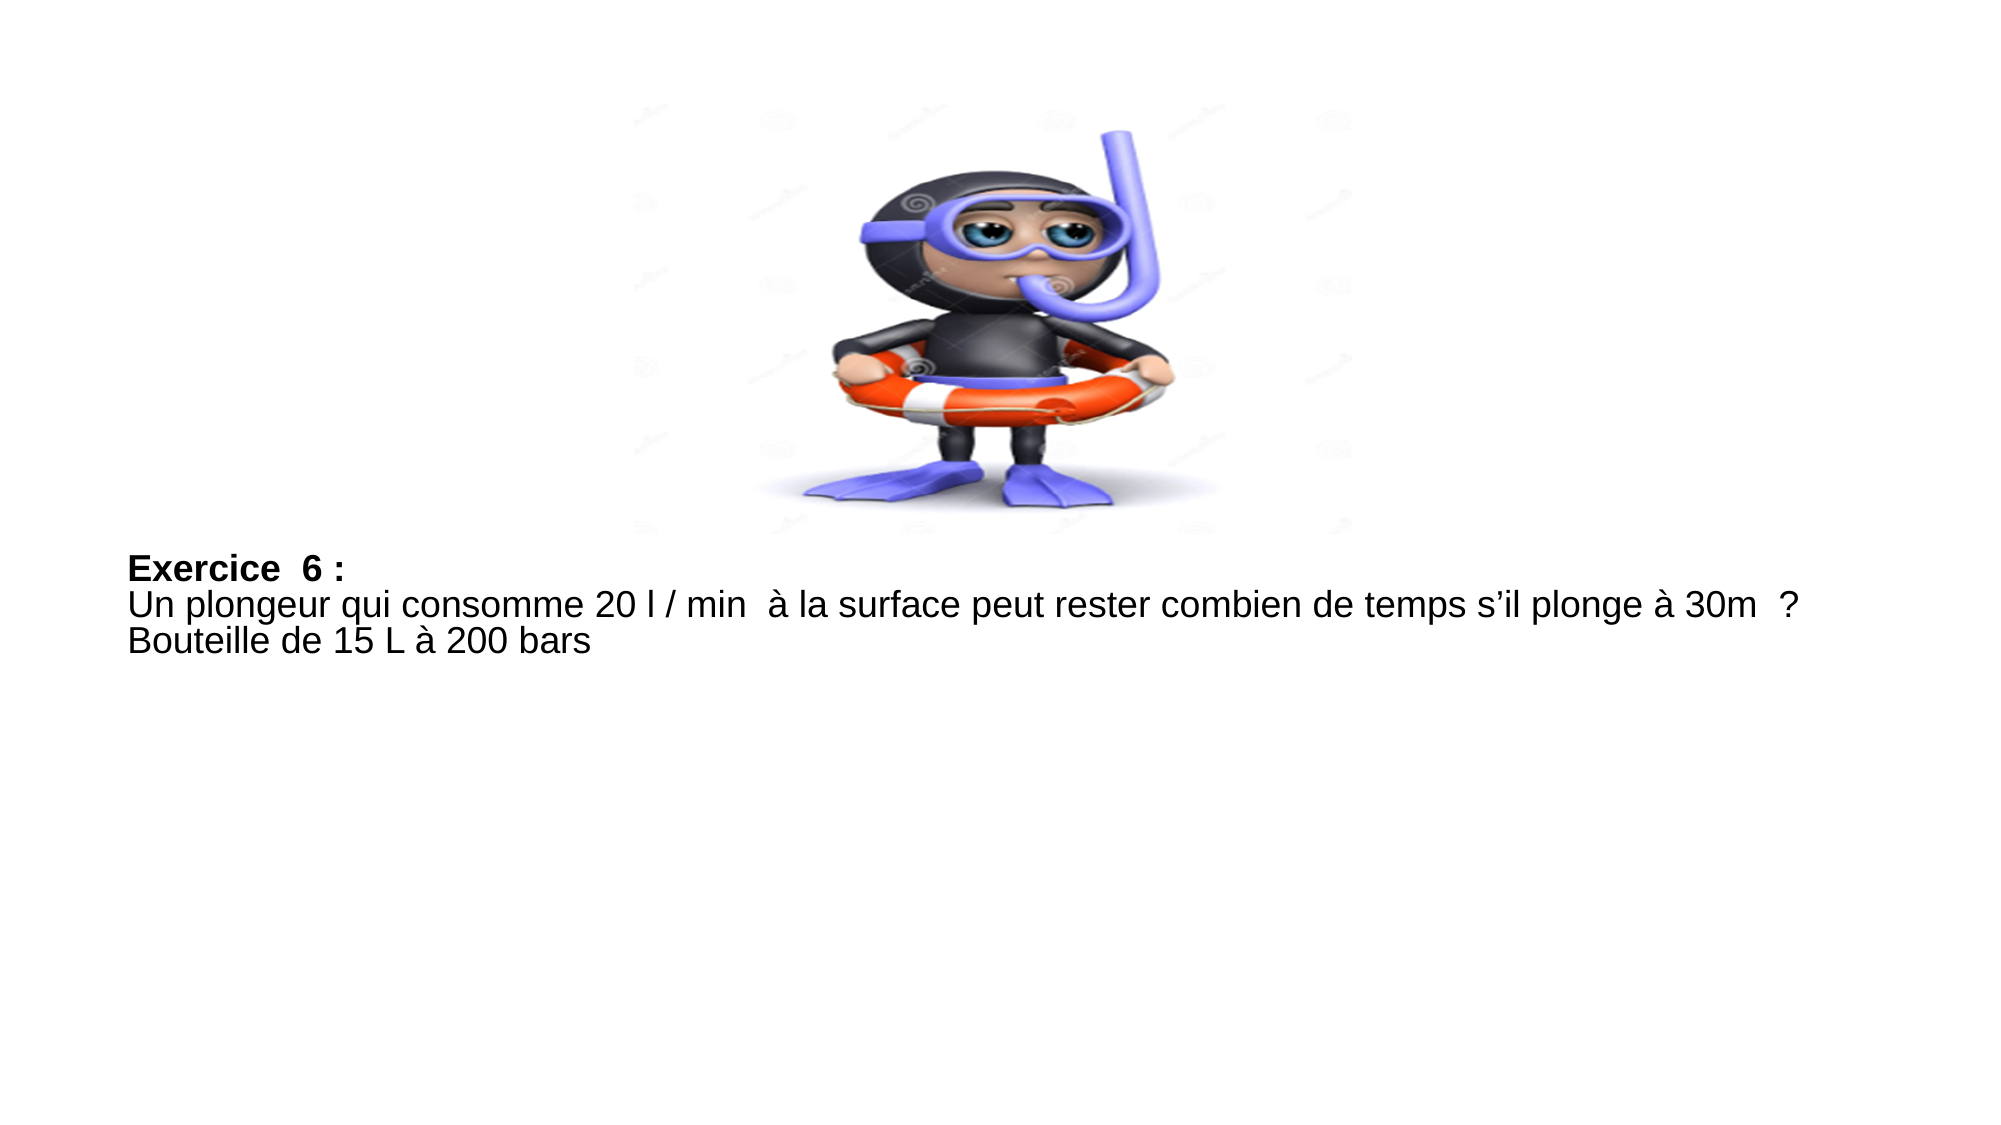

Exercice 6 :
Un plongeur qui consomme 20 l / min à la surface peut rester combien de temps s’il plonge à 30m ? Bouteille de 15 L à 200 bars